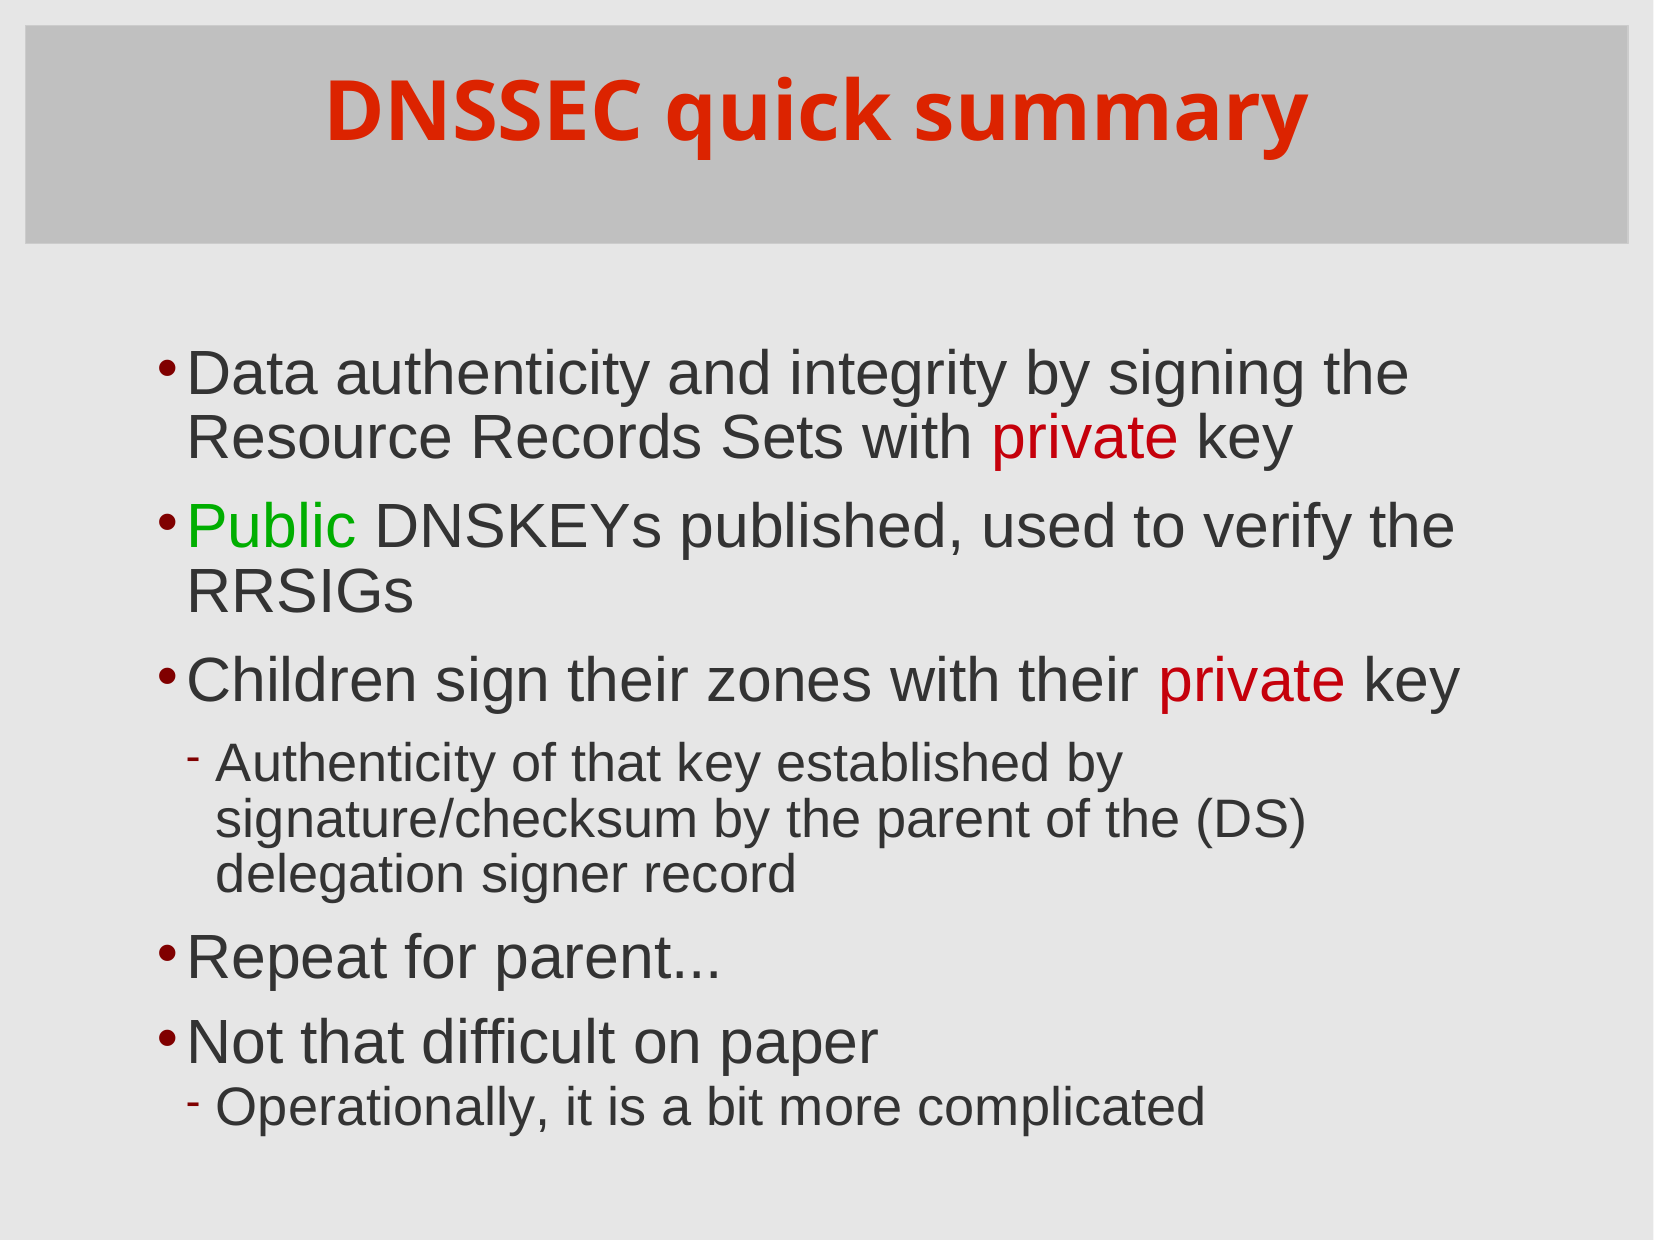

# DNSSEC quick summary
Data authenticity and integrity by signing the Resource Records Sets with private key
Public DNSKEYs published, used to verify the RRSIGs
Children sign their zones with their private key
Authenticity of that key established by signature/checksum by the parent of the (DS) delegation signer record
Repeat for parent...
Not that difficult on paper
Operationally, it is a bit more complicated